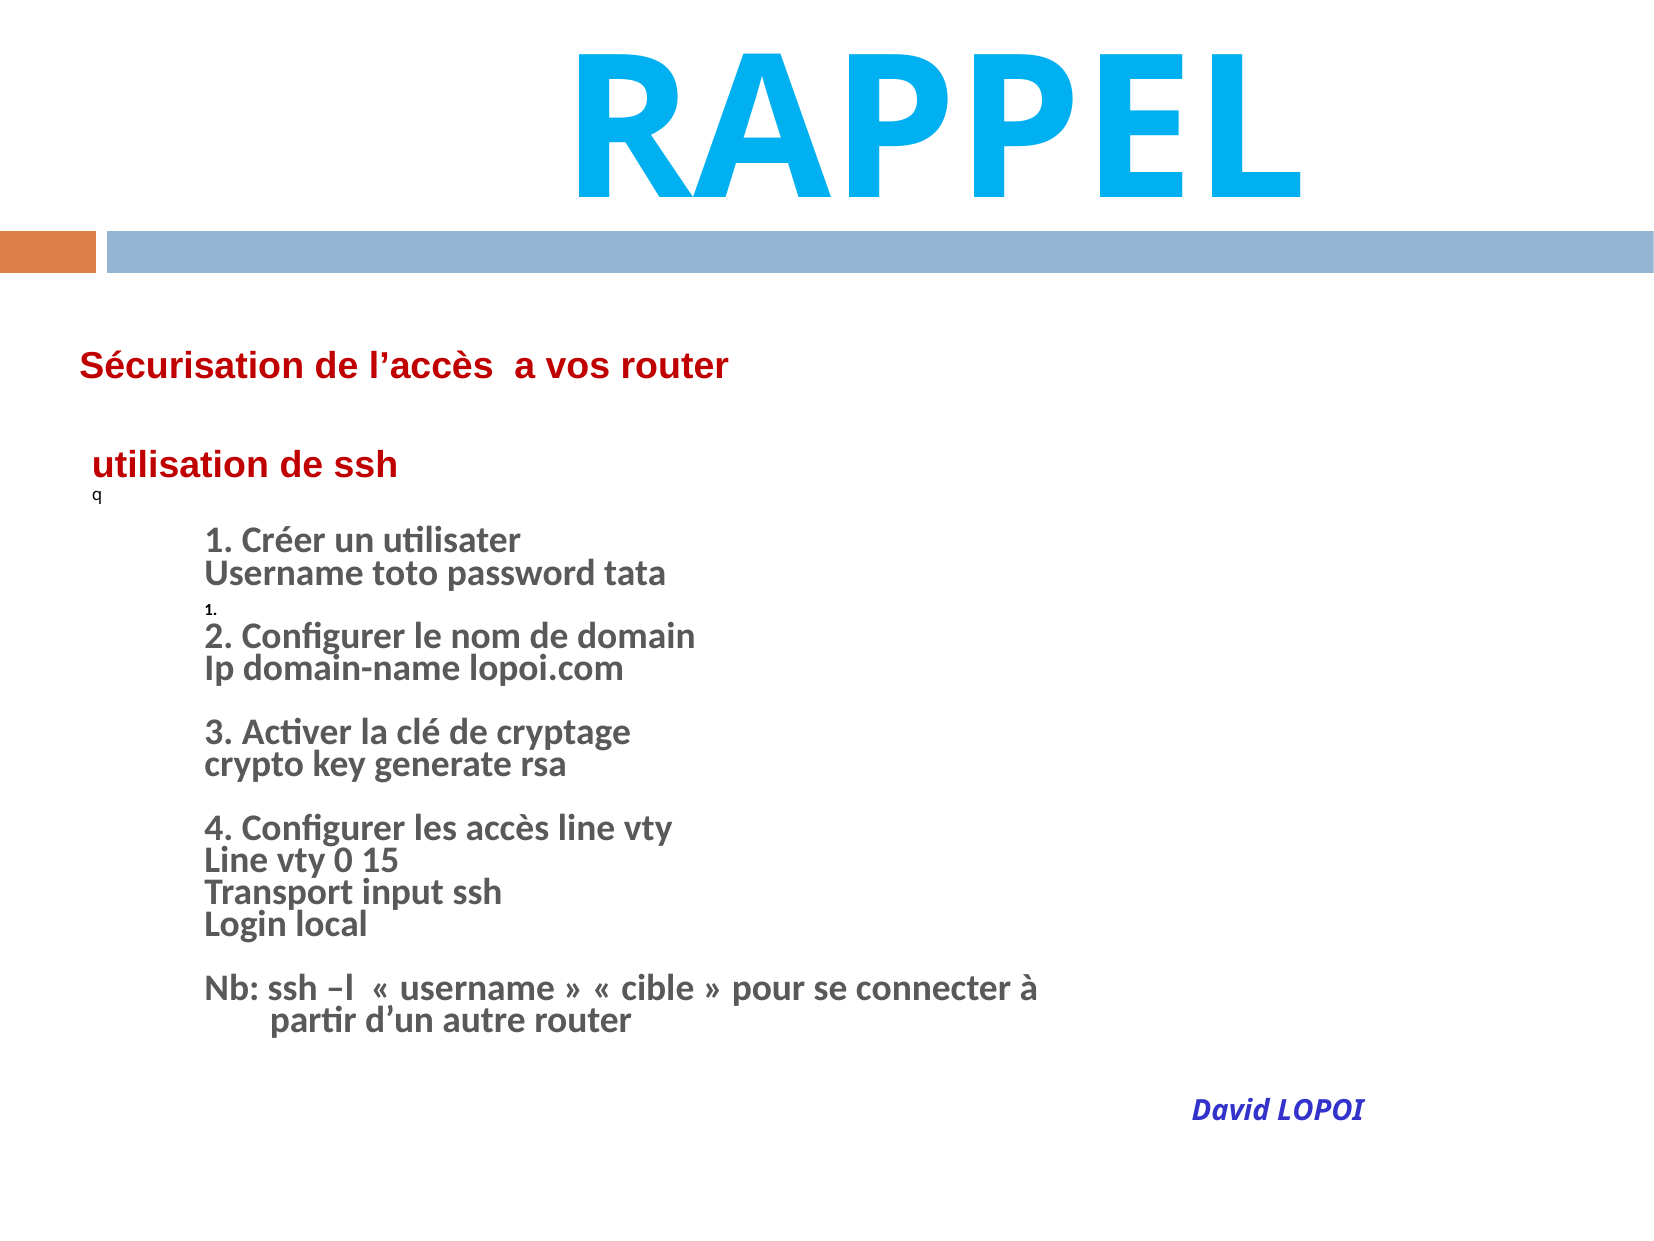

RAPPEL
Sécurisation de l’accès a vos router
utilisation de ssh
1. Créer un utilisater
Username toto password tata
2. Configurer le nom de domain
Ip domain-name lopoi.com
3. Activer la clé de cryptage
crypto key generate rsa
4. Configurer les accès line vty
Line vty 0 15
Transport input ssh
Login local
Nb: ssh –l « username » « cible » pour se connecter à partir d’un autre router
David LOPOI